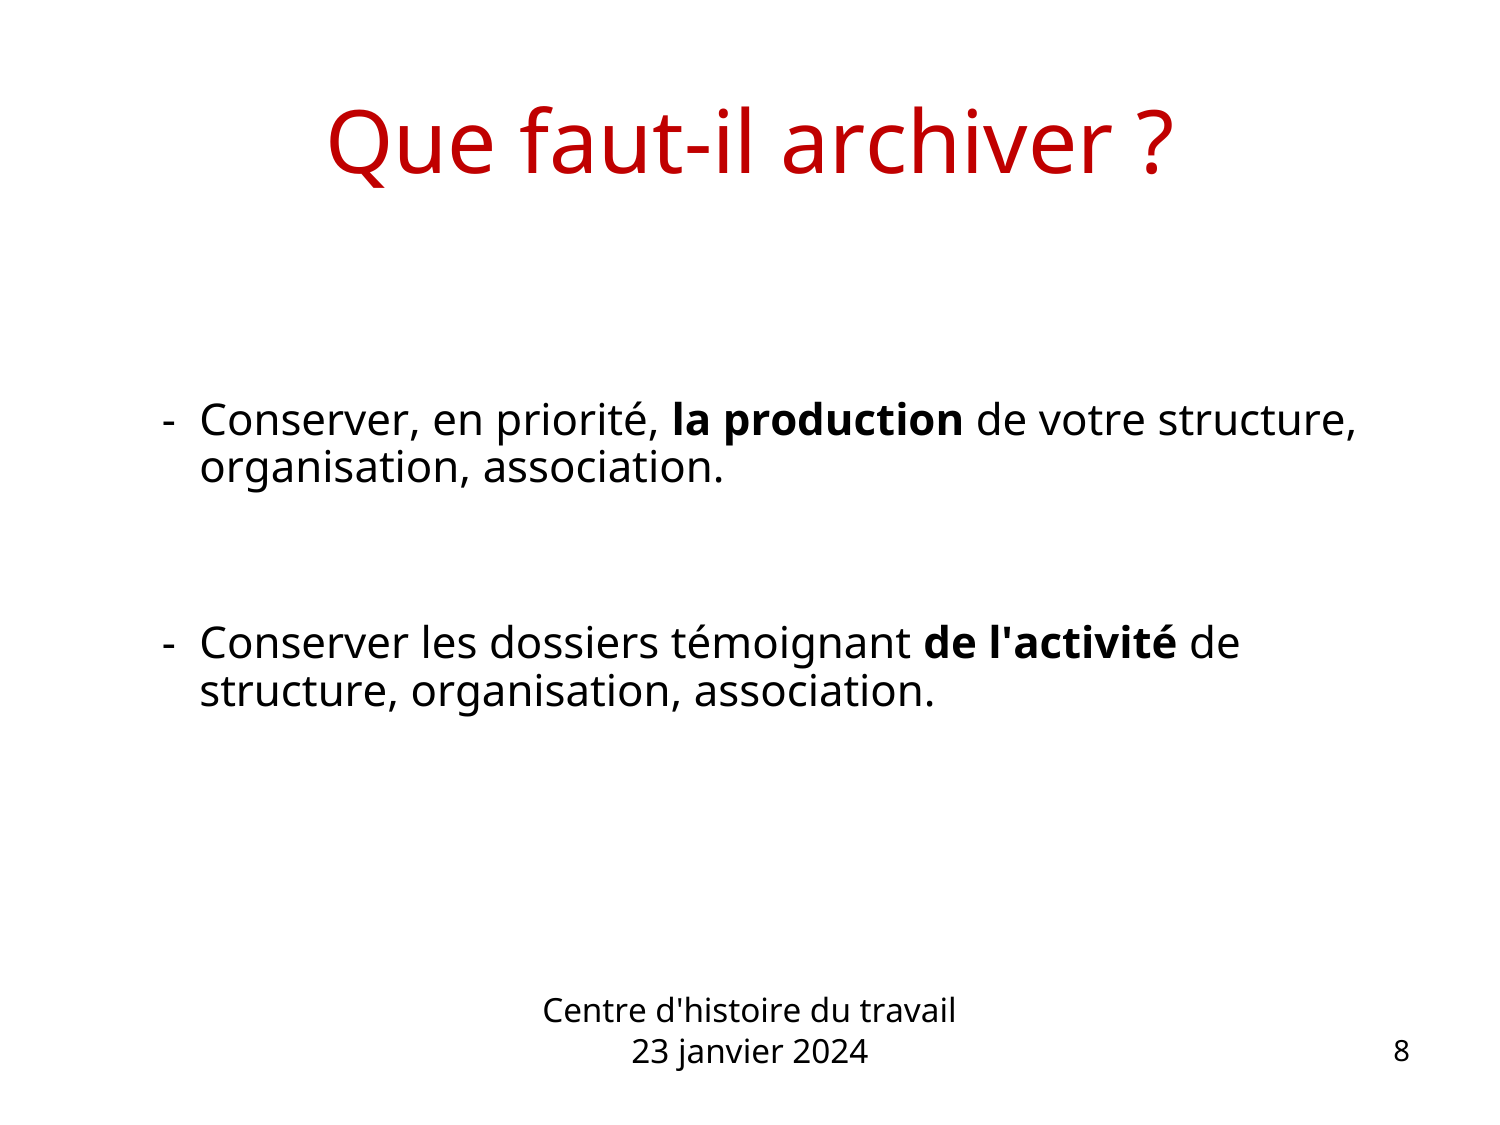

Que faut-il archiver ?
Conserver, en priorité, la production de votre structure, organisation, association.
Conserver les dossiers témoignant de l'activité de structure, organisation, association.
Centre d'histoire du travail
23 janvier 2024